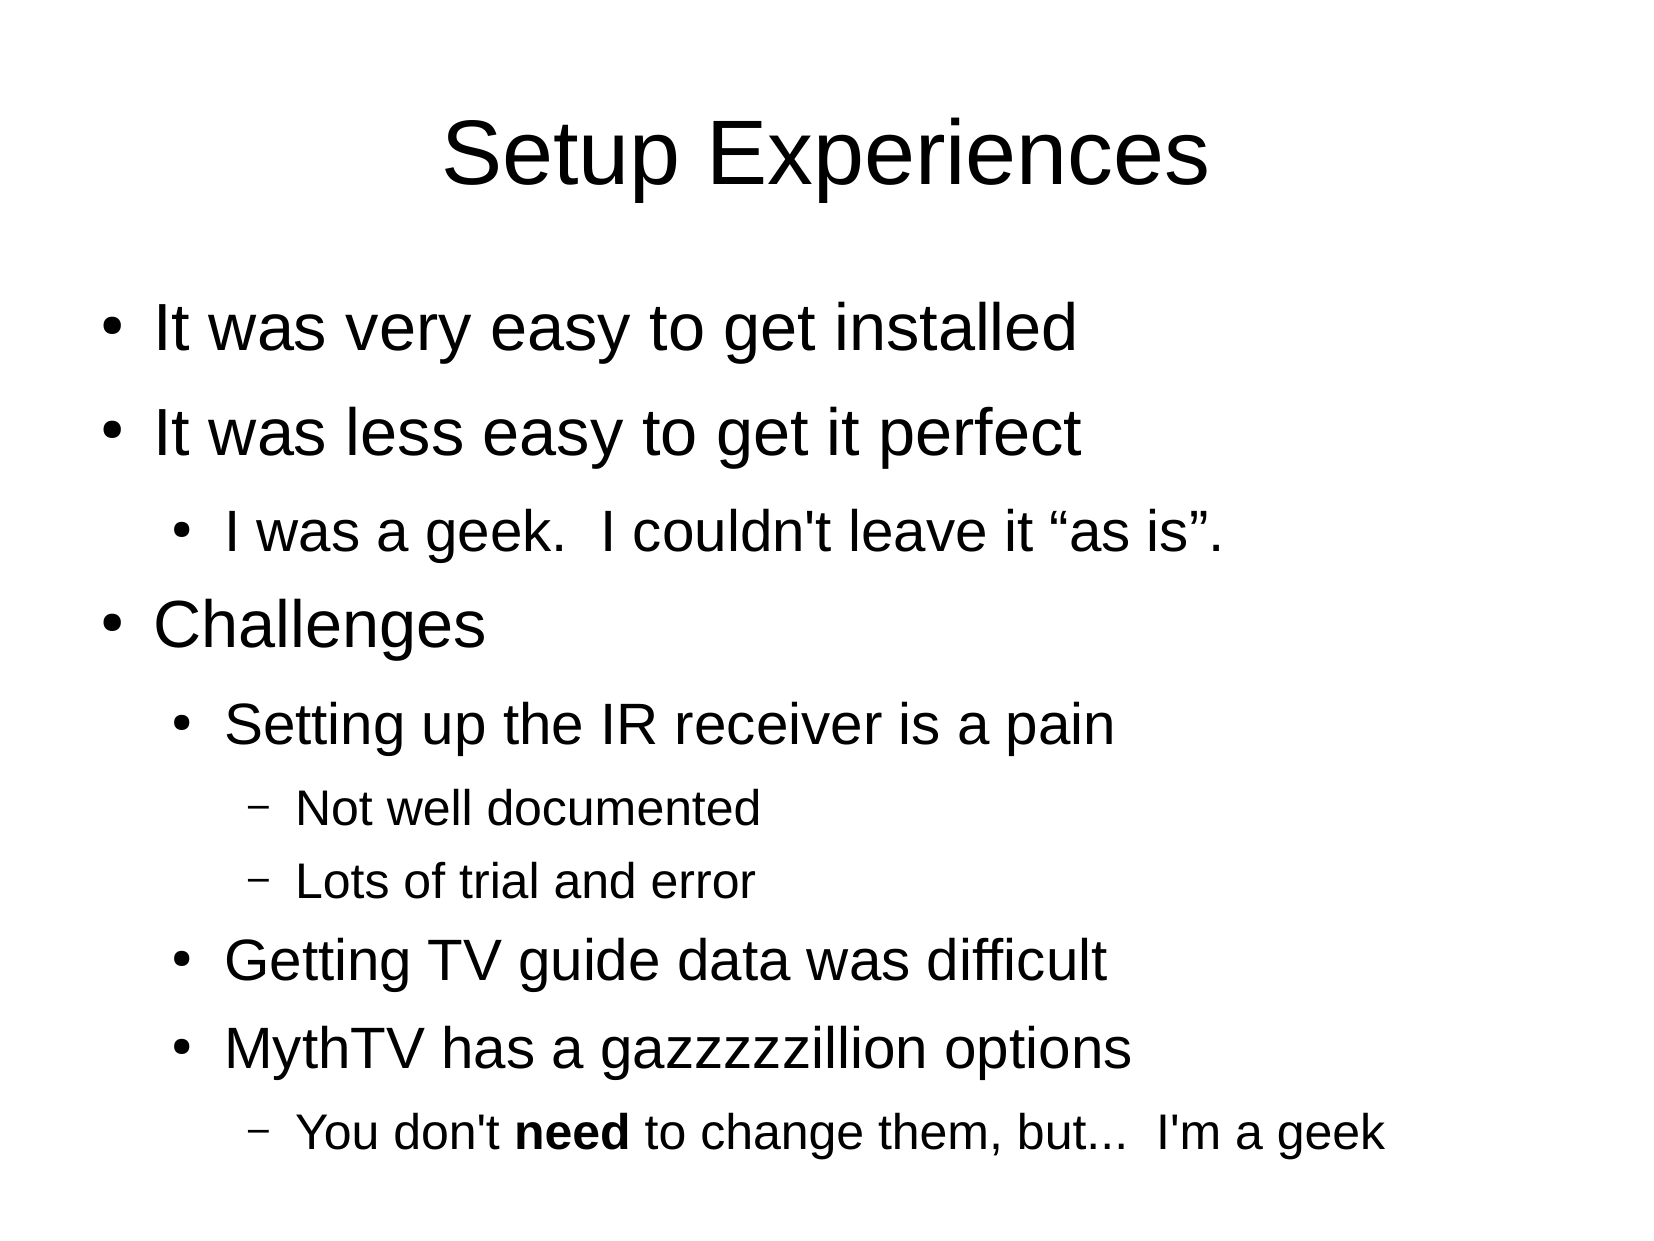

# Setup Experiences
It was very easy to get installed
It was less easy to get it perfect
I was a geek. I couldn't leave it “as is”.
Challenges
Setting up the IR receiver is a pain
Not well documented
Lots of trial and error
Getting TV guide data was difficult
MythTV has a gazzzzzillion options
You don't need to change them, but... I'm a geek